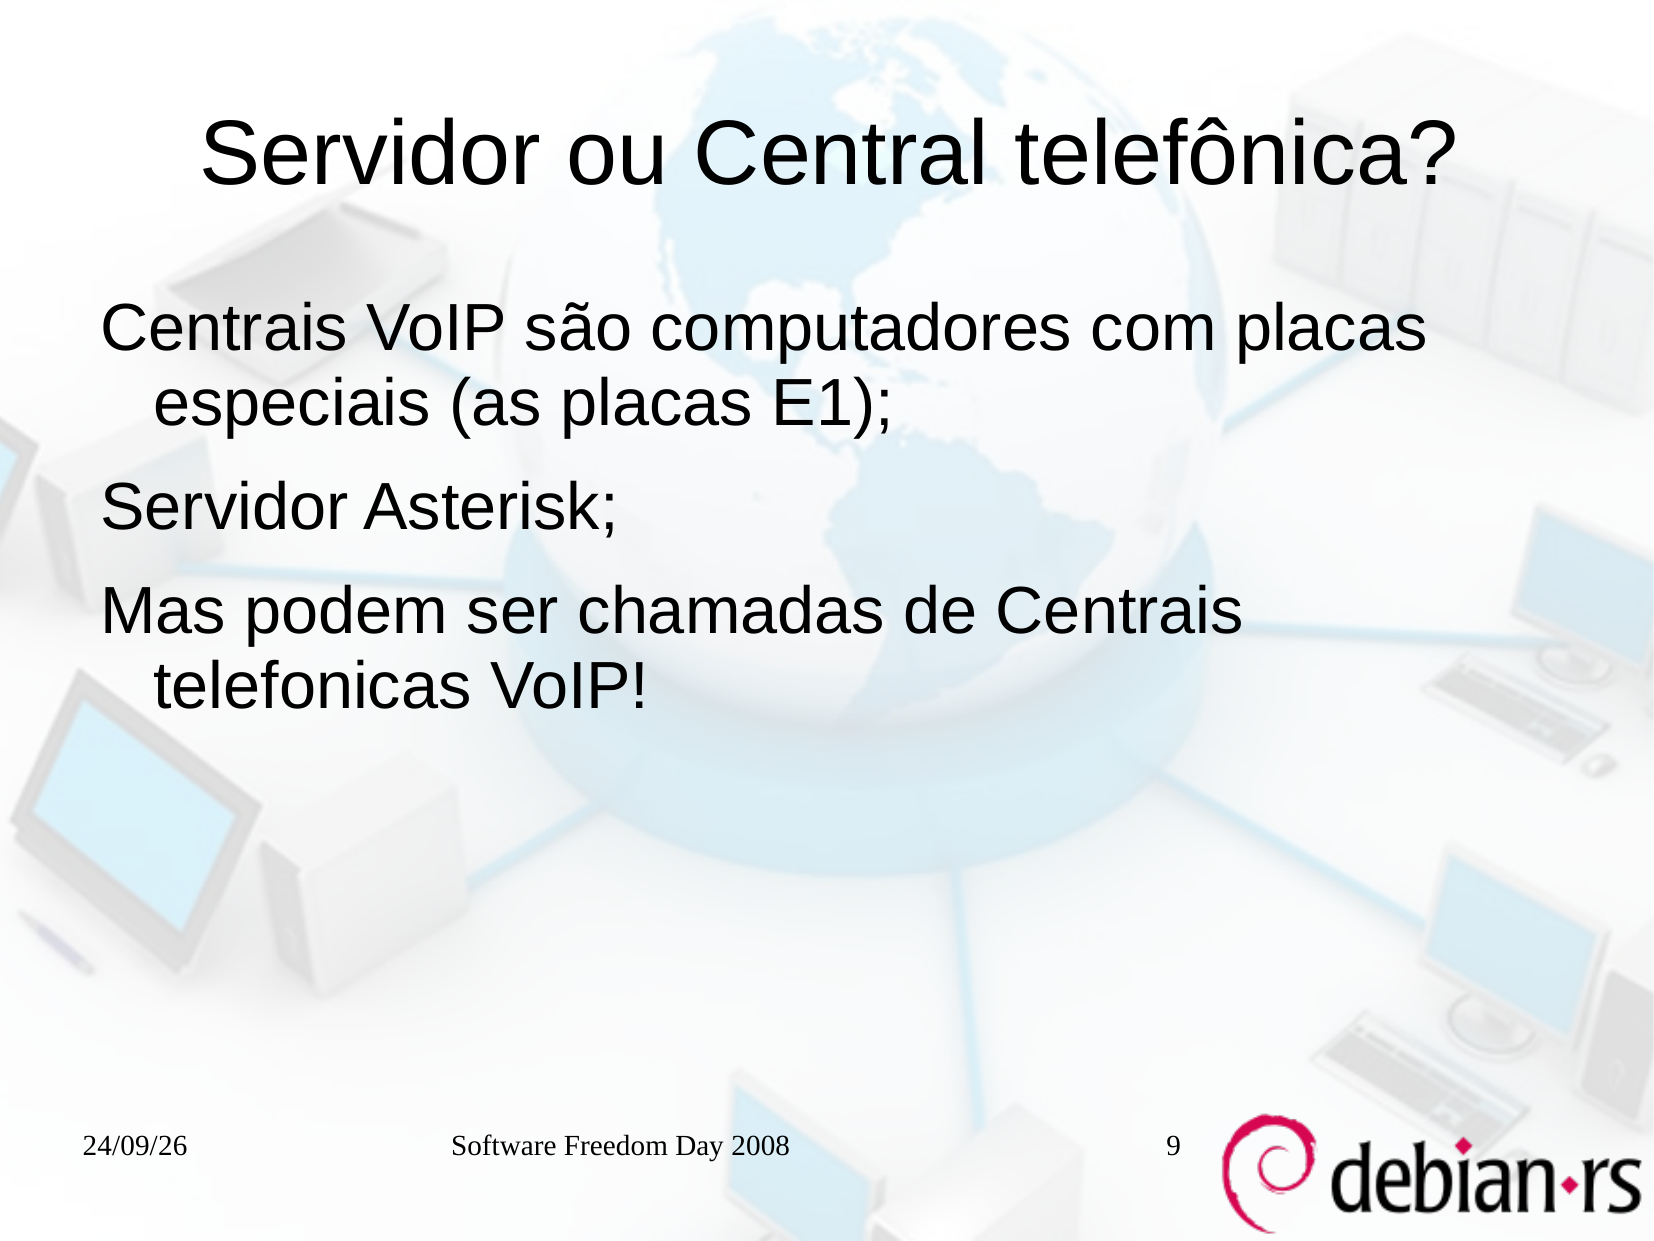

# Servidor ou Central telefônica?
Centrais VoIP são computadores com placas especiais (as placas E1);
Servidor Asterisk;
Mas podem ser chamadas de Centrais telefonicas VoIP!
Software Freedom Day 2008
9